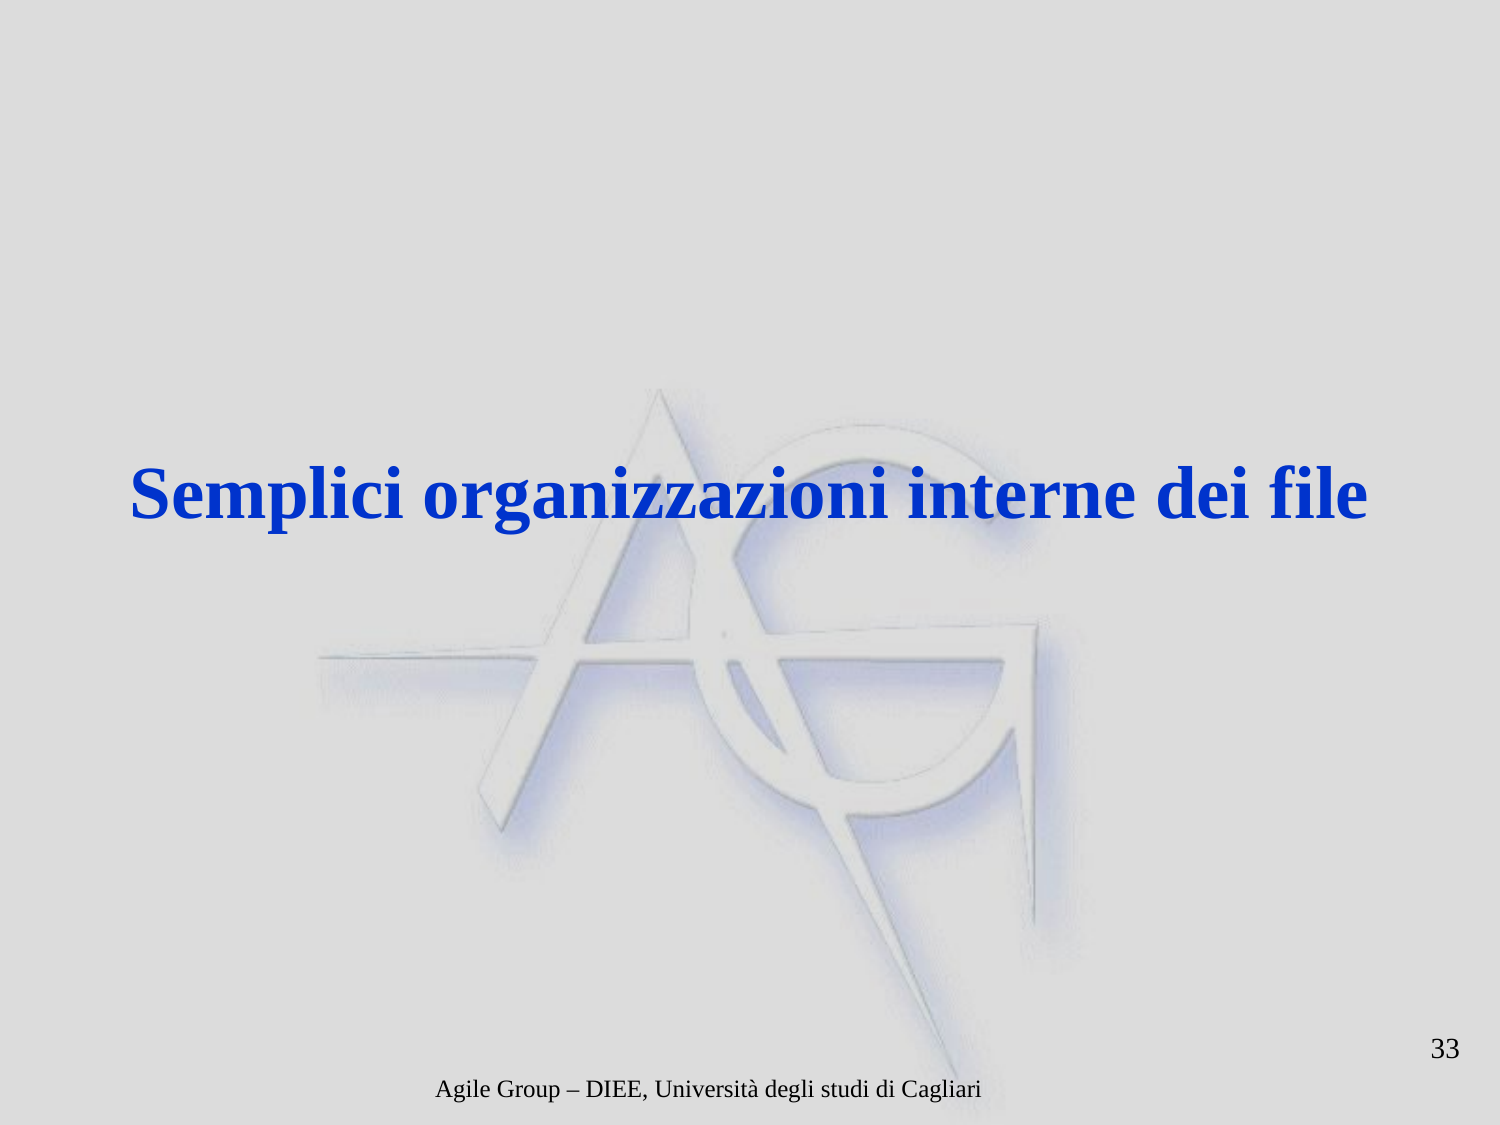

# Semplici organizzazioni interne dei file
33